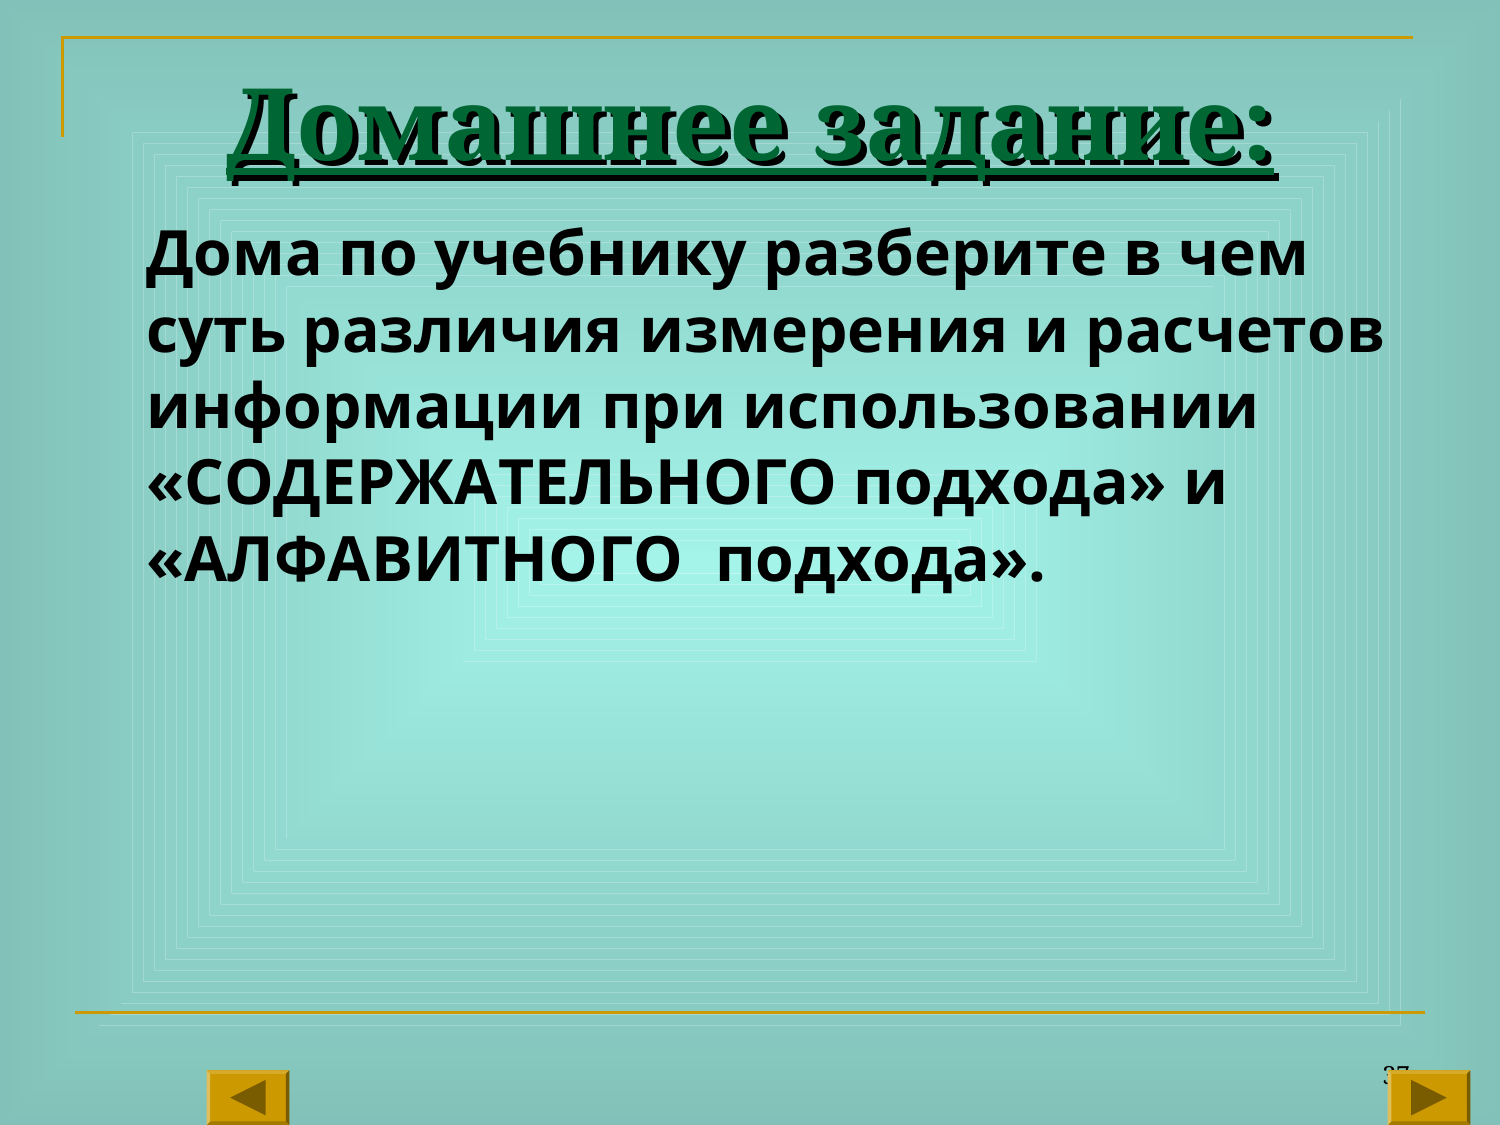

# Домашнее задание:
	Дома по учебнику разберите в чем суть различия измерения и расчетов информации при использовании «СОДЕРЖАТЕЛЬНОГО подхода» и «АЛФАВИТНОГО подхода».
37